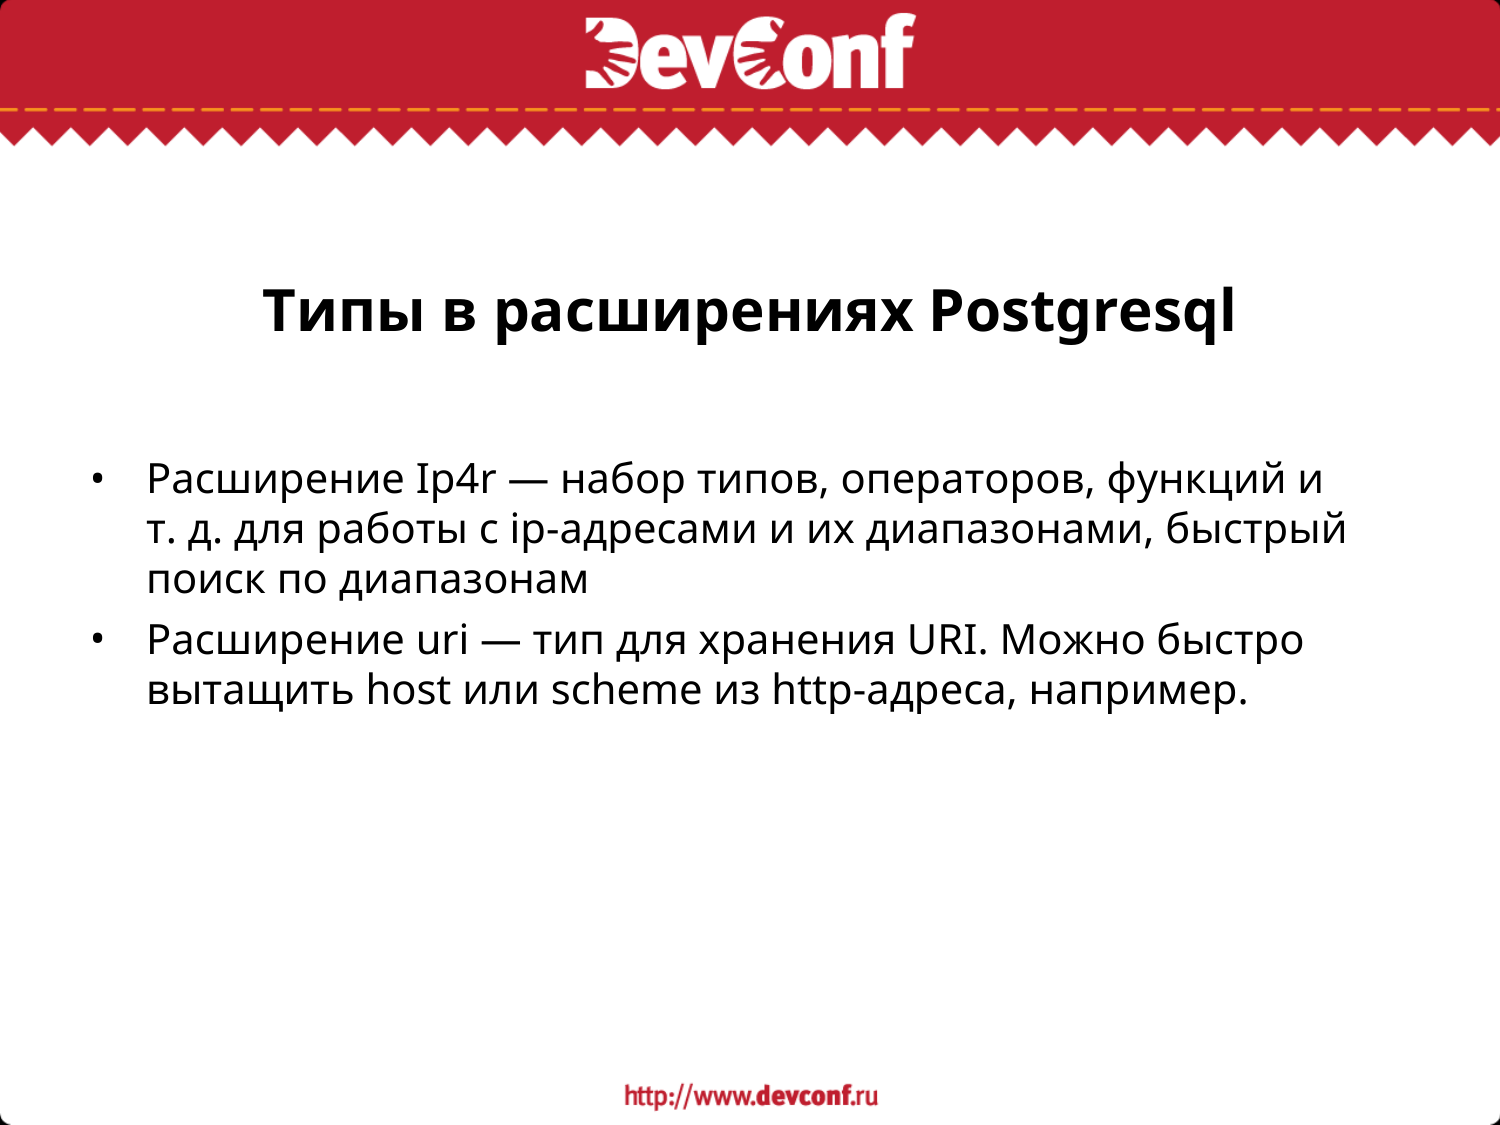

# Типы в расширениях Postgresql
Расширение Ip4r — набор типов, операторов, функций и т. д. для работы с ip-адресами и их диапазонами, быстрый поиск по диапазонам
Расширение uri — тип для хранения URI. Можно быстро вытащить host или scheme из http-адреса, например.